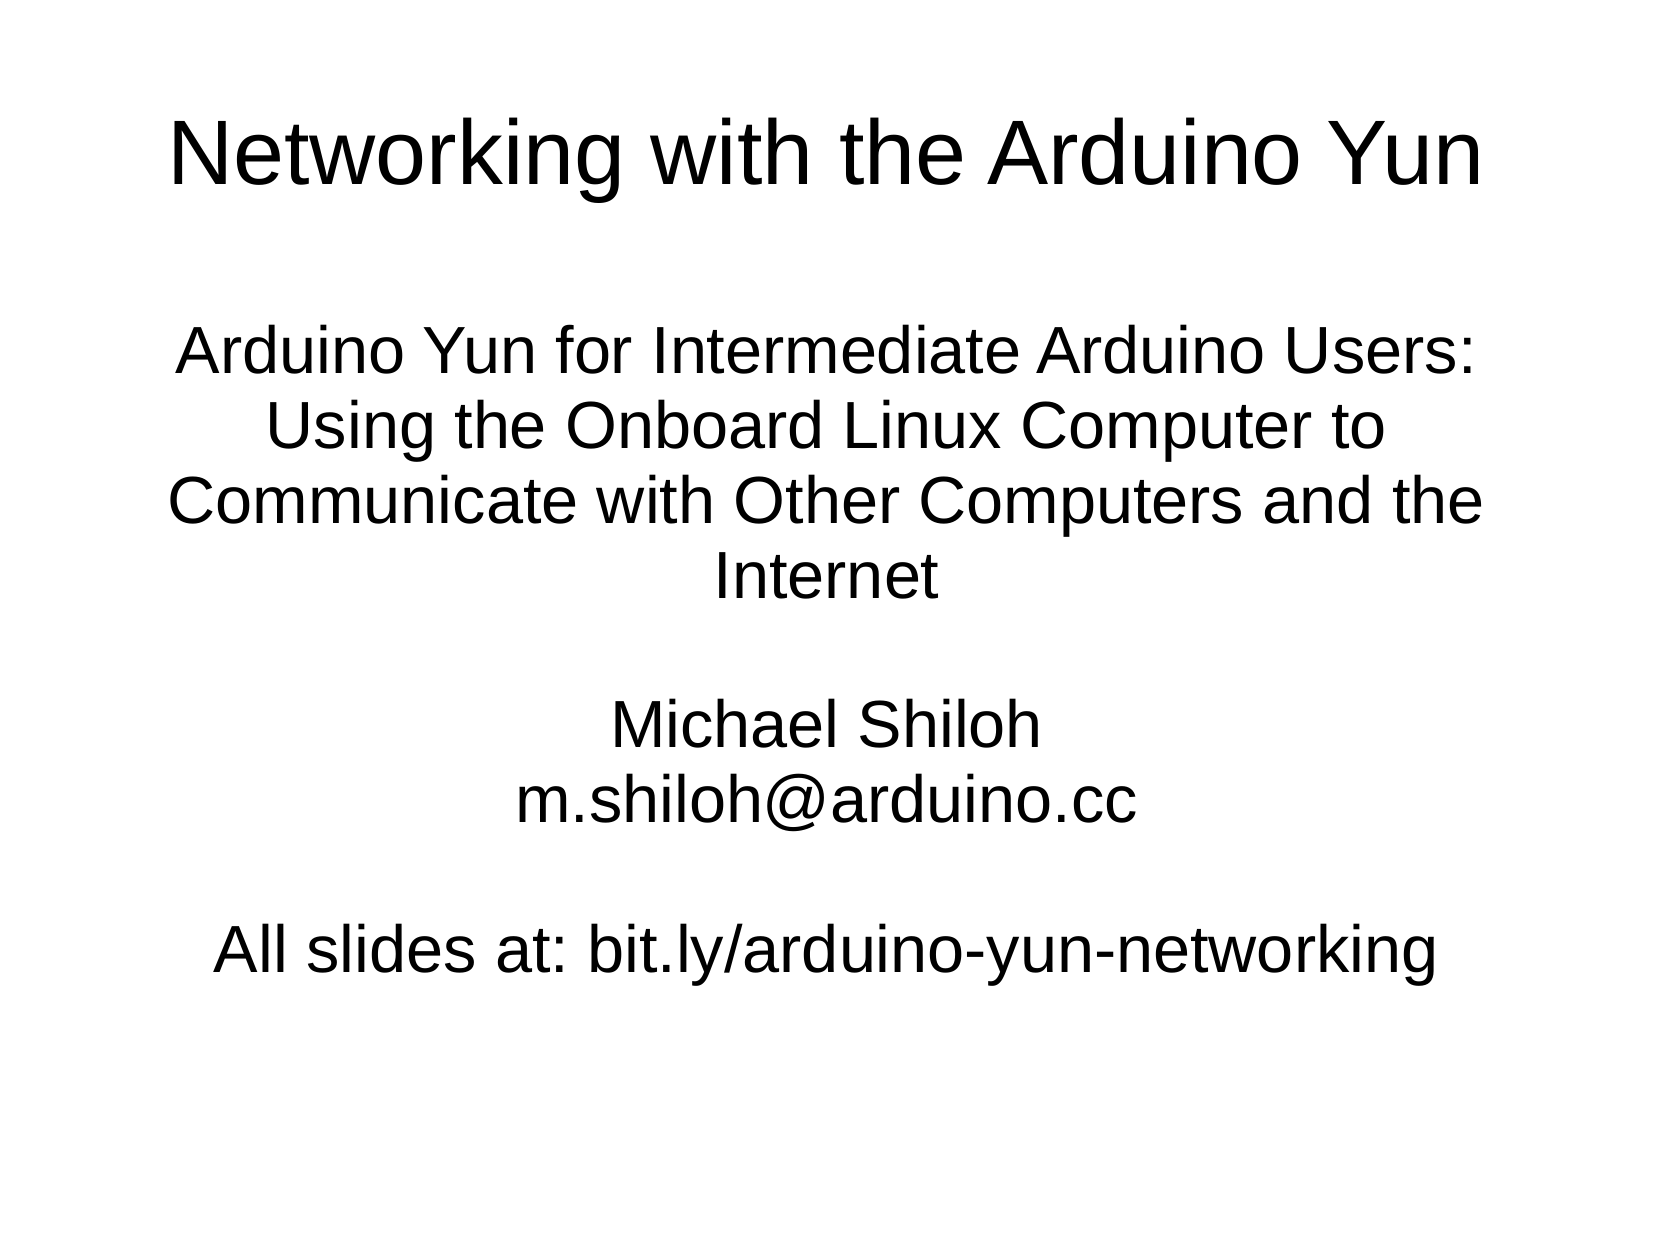

# Networking with the Arduino Yun
Arduino Yun for Intermediate Arduino Users:
Using the Onboard Linux Computer to Communicate with Other Computers and the Internet
Michael Shiloh
m.shiloh@arduino.cc
All slides at: bit.ly/arduino-yun-networking